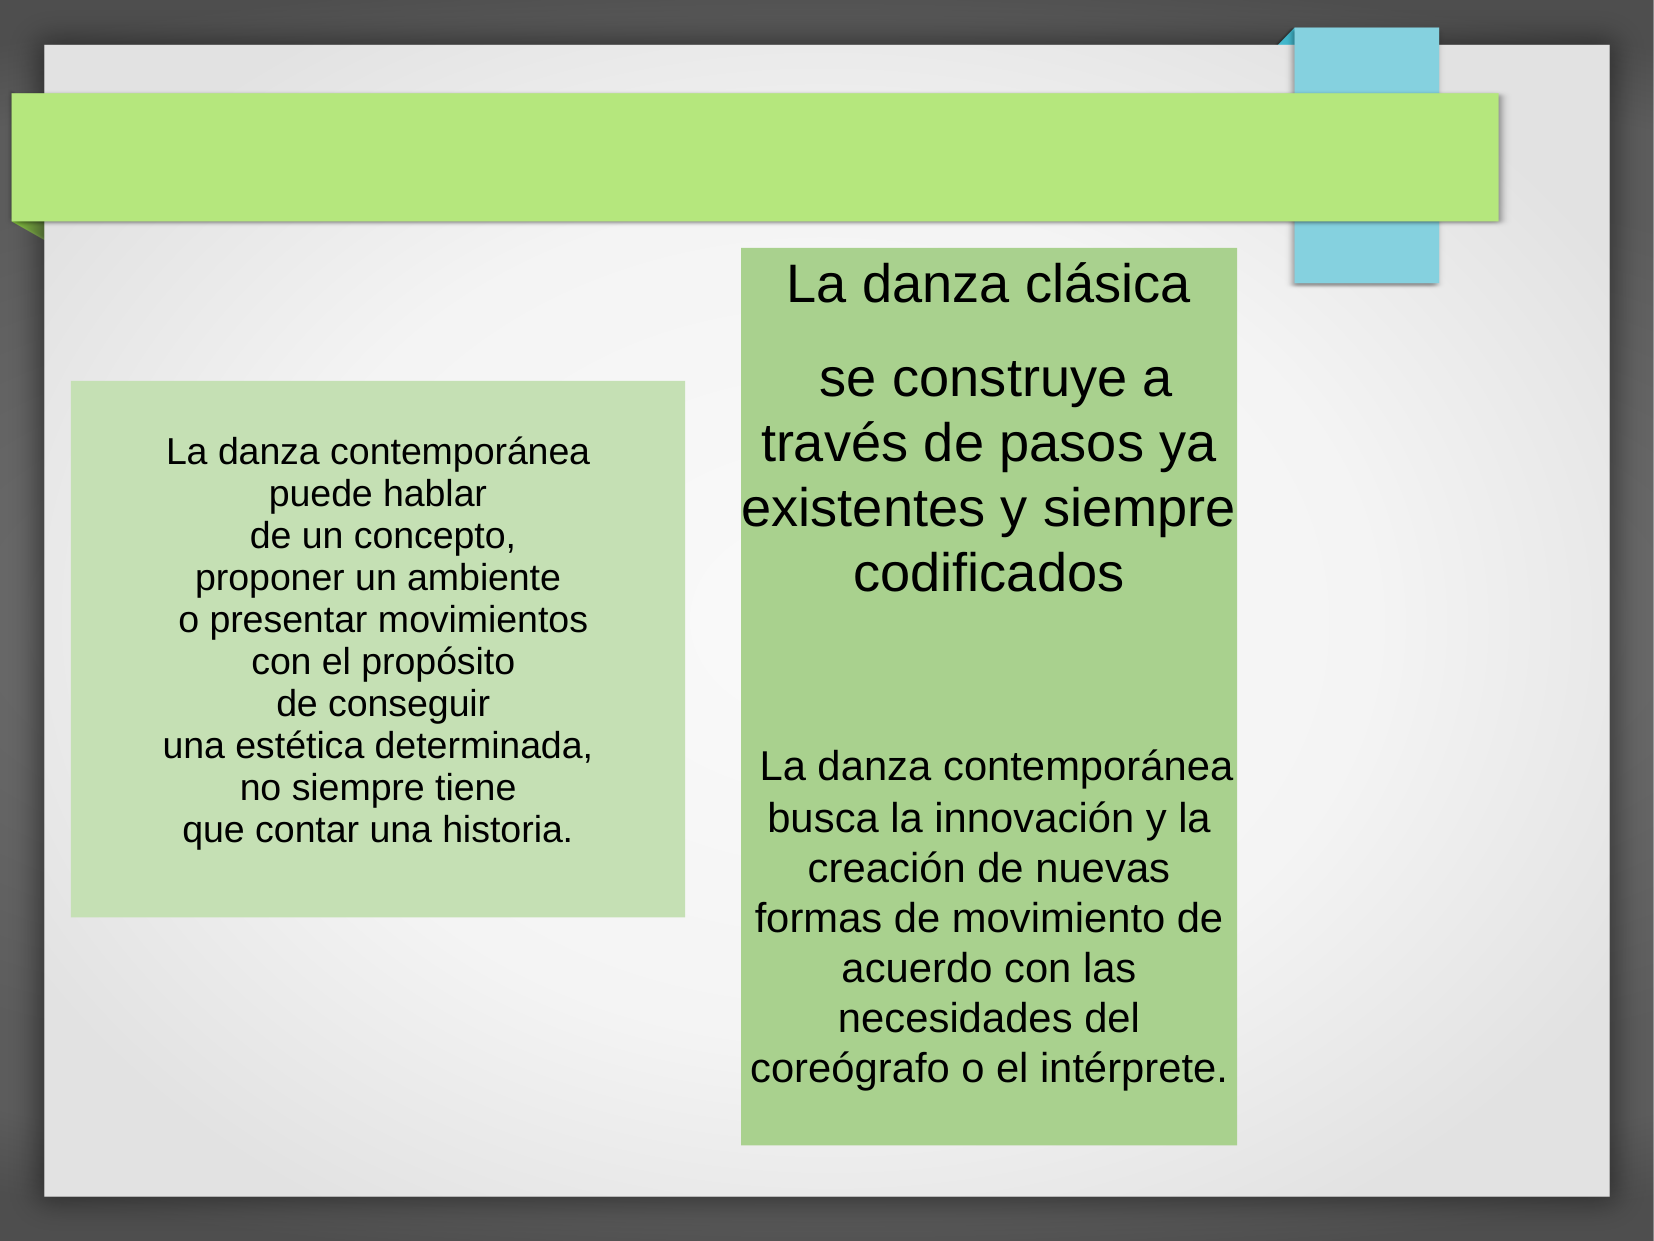

La danza clásica
 se construye a través de pasos ya existentes y siempre codificados
 La danza contemporánea busca la innovación y la creación de nuevas formas de movimiento de acuerdo con las necesidades del coreógrafo o el intérprete.
La danza contemporánea
puede hablar
 de un concepto,
proponer un ambiente
 o presentar movimientos
 con el propósito
 de conseguir
una estética determinada,
no siempre tiene
que contar una historia.